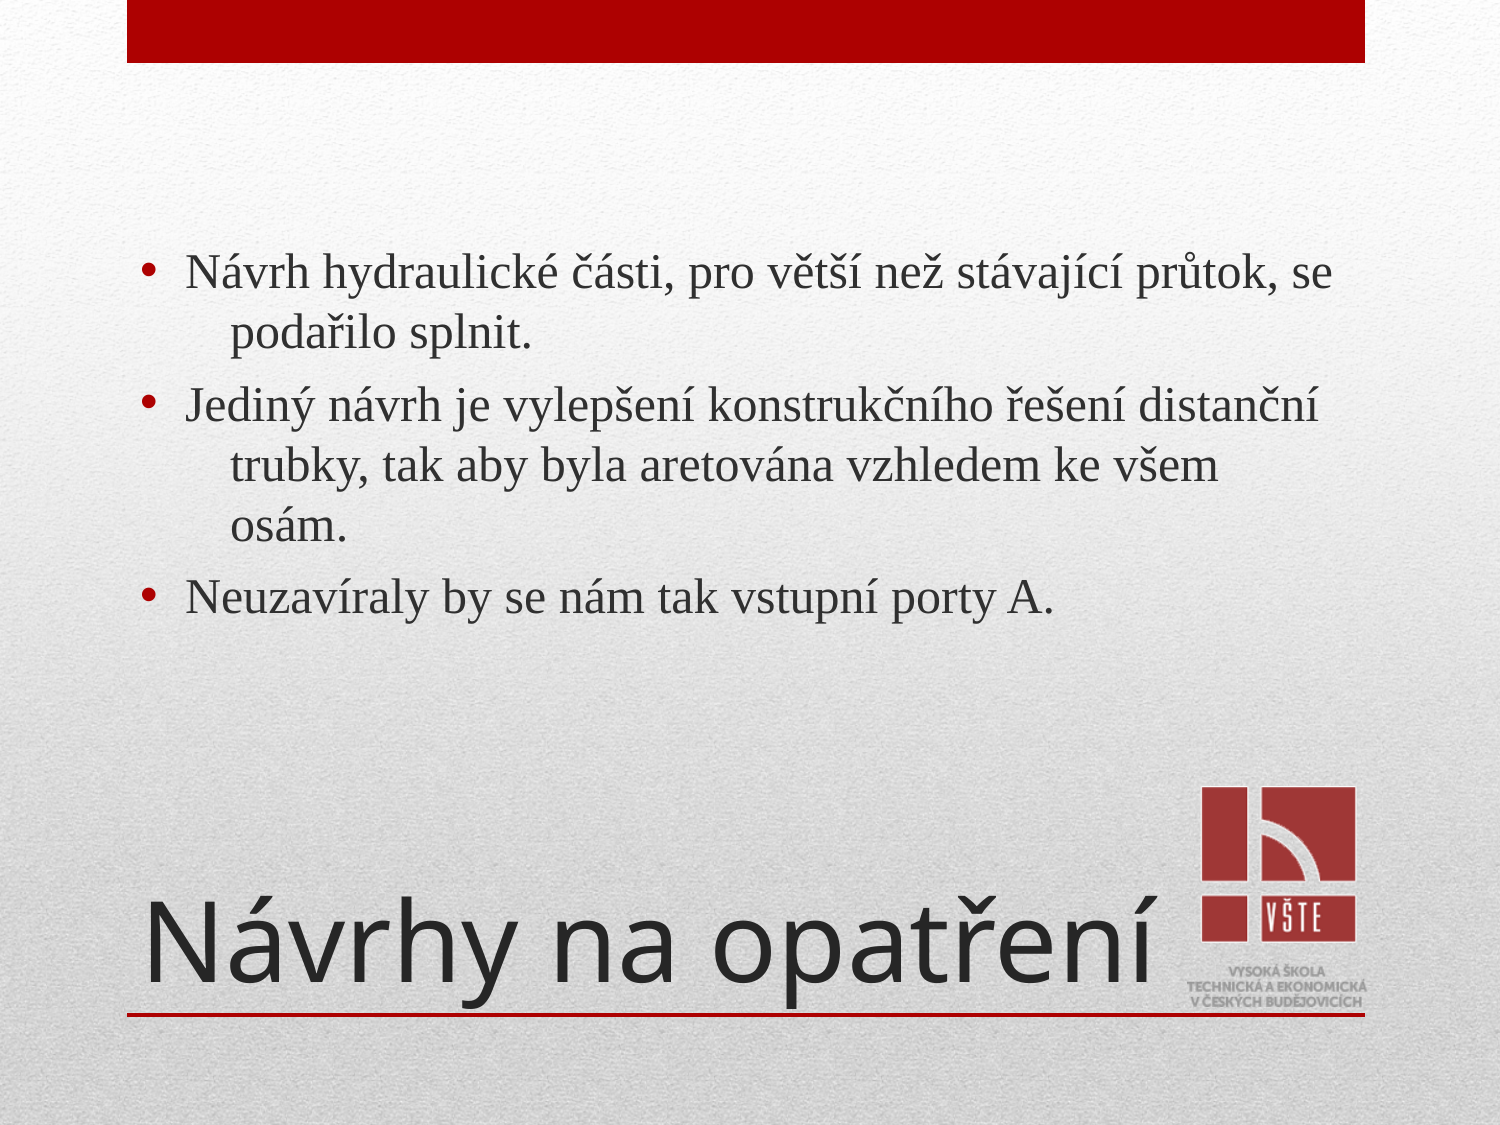

Návrh hydraulické části, pro větší než stávající průtok, se podařilo splnit.
Jediný návrh je vylepšení konstrukčního řešení distanční trubky, tak aby byla aretována vzhledem ke všem osám.
Neuzavíraly by se nám tak vstupní porty A.
# Návrhy na opatření